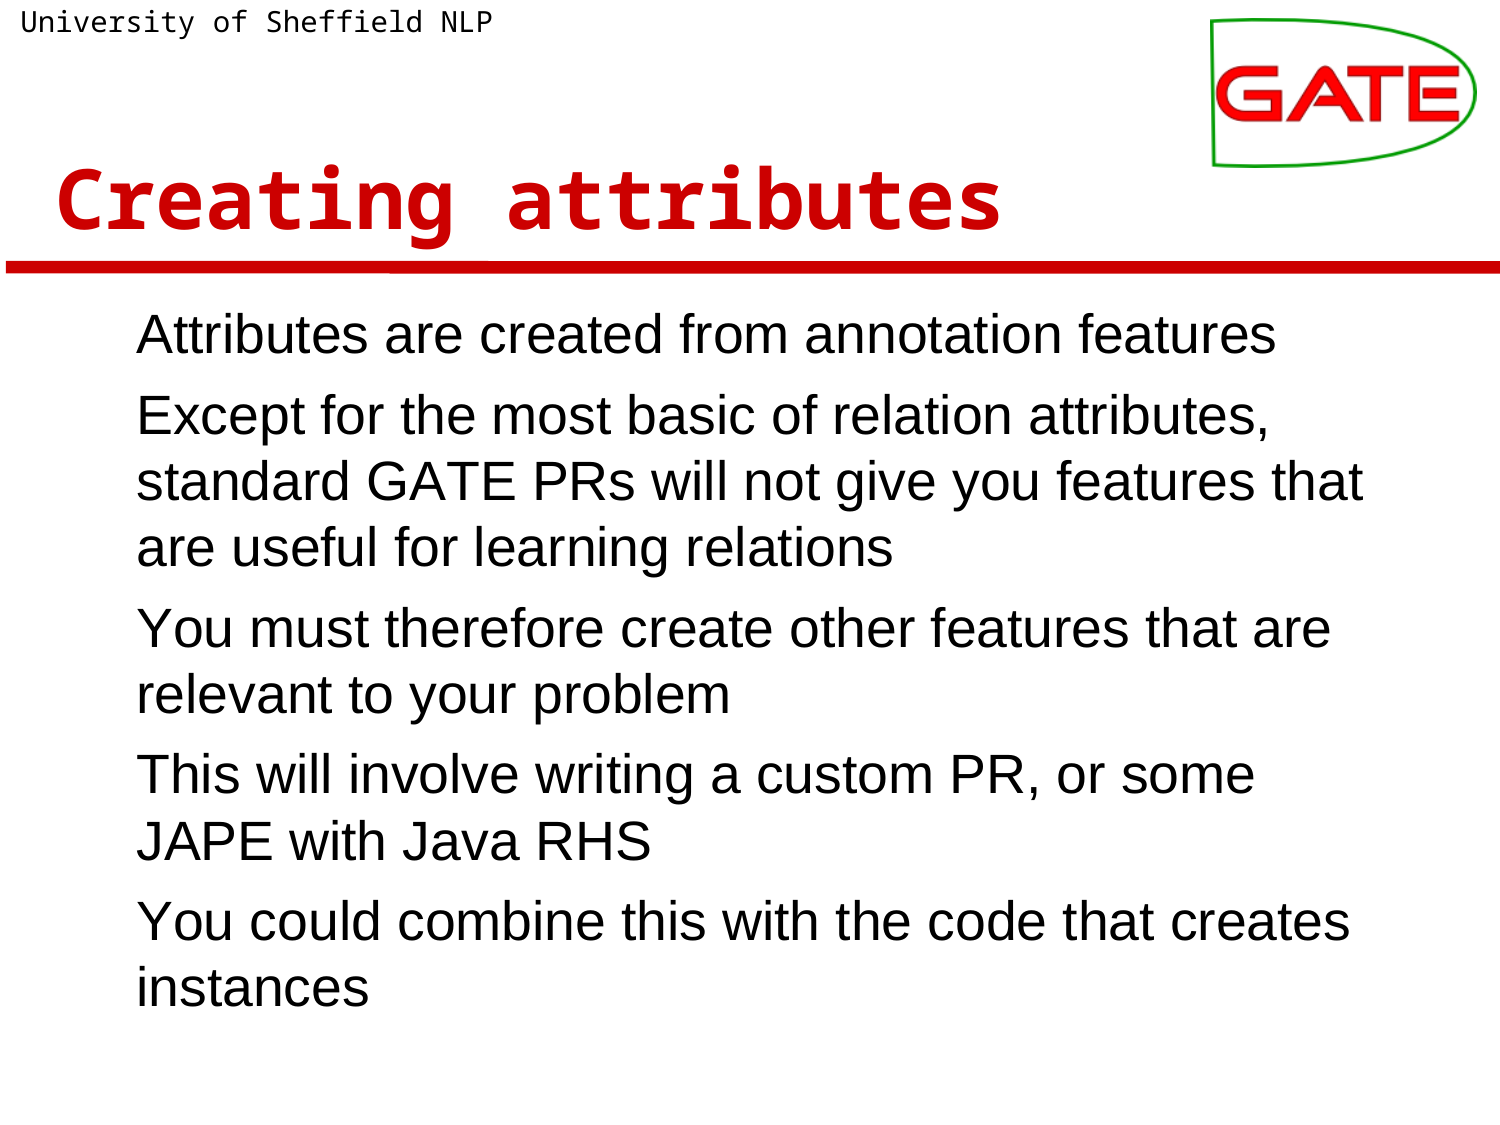

# Creating attributes
Attributes are created from annotation features
Except for the most basic of relation attributes, standard GATE PRs will not give you features that are useful for learning relations
You must therefore create other features that are relevant to your problem
This will involve writing a custom PR, or some JAPE with Java RHS
You could combine this with the code that creates instances